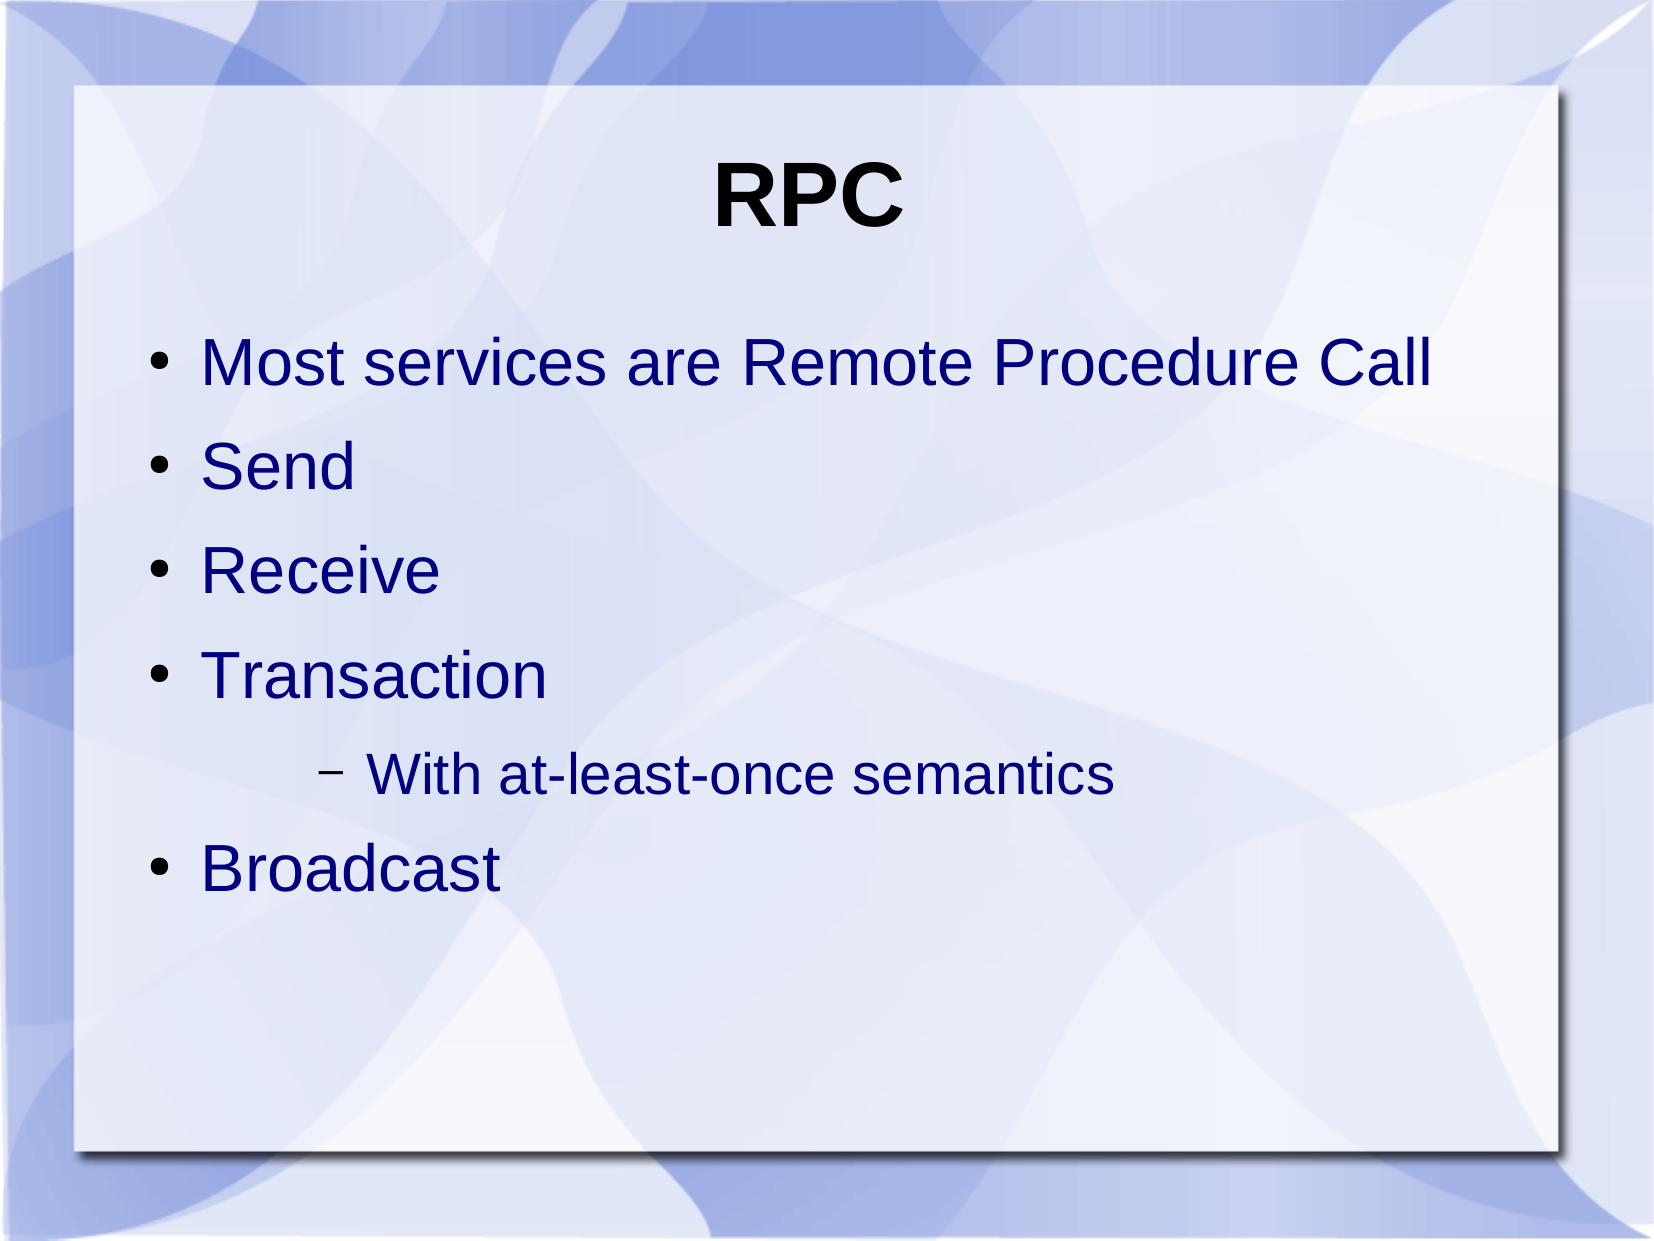

# RPC
Most services are Remote Procedure Call
Send
Receive
Transaction
With at-least-once semantics
Broadcast